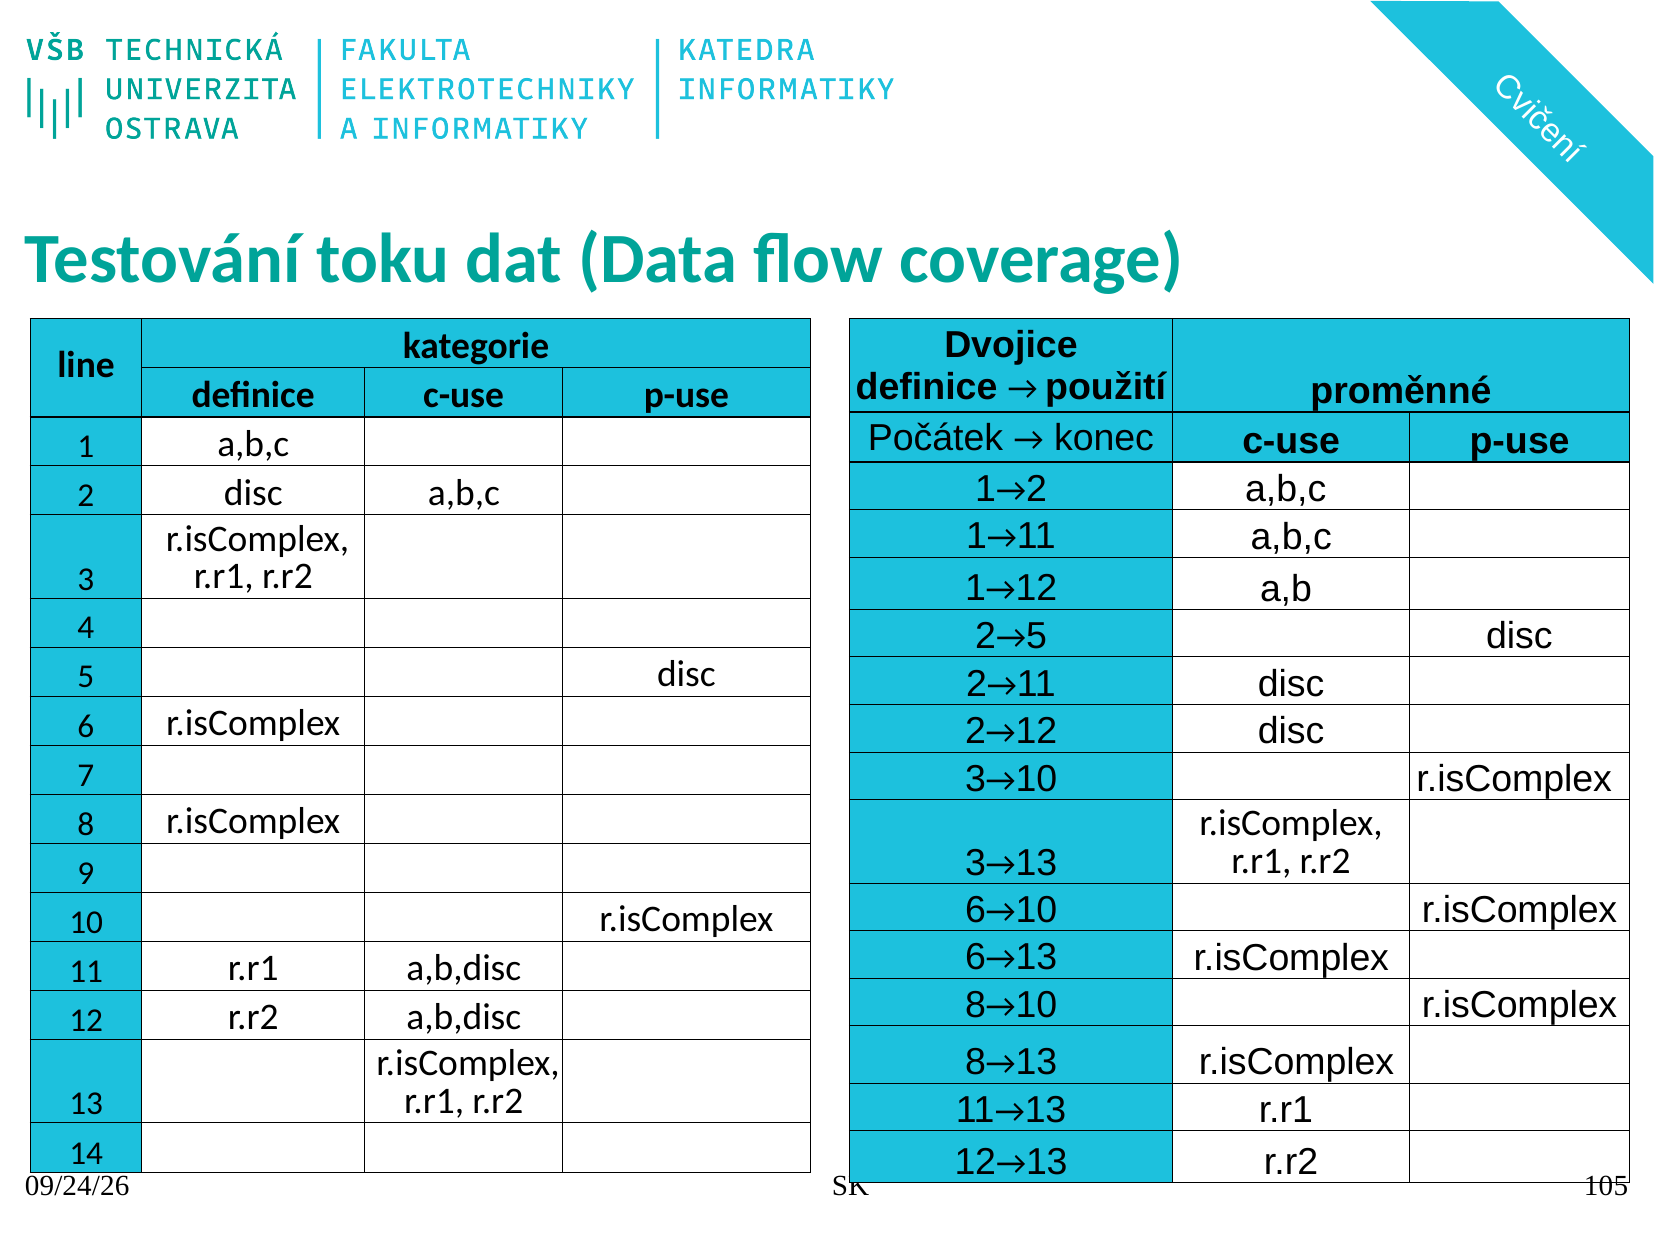

Cvičení
# Testování toku dat (Data flow coverage)
| line | kategorie | | |
| --- | --- | --- | --- |
| | definice | c-use | p-use |
| 1 | a,b,c | | |
| 2 | disc | a,b,c | |
| 3 | r.isComplex, r.r1, r.r2 | | |
| 4 | | | |
| 5 | | | disc |
| 6 | r.isComplex | | |
| 7 | | | |
| 8 | r.isComplex | | |
| 9 | | | |
| 10 | | | r.isComplex |
| 11 | r.r1 | a,b,disc | |
| 12 | r.r2 | a,b,disc | |
| 13 | | r.isComplex, r.r1, r.r2 | |
| 14 | | | |
| Dvojice definice → použití | proměnné | |
| --- | --- | --- |
| Počátek → konec | c-use | p-use |
| 1→2 | a,b,c | |
| 1→11 | a,b,c | |
| 1→12 | a,b | |
| 2→5 | | disc |
| 2→11 | disc | |
| 2→12 | disc | |
| 3→10 | | r.isComplex |
| 3→13 | r.isComplex, r.r1, r.r2 | |
| 6→10 | | r.isComplex |
| 6→13 | r.isComplex | |
| 8→10 | | r.isComplex |
| 8→13 | r.isComplex | |
| 11→13 | r.r1 | |
| 12→13 | r.r2 | |
SK
105